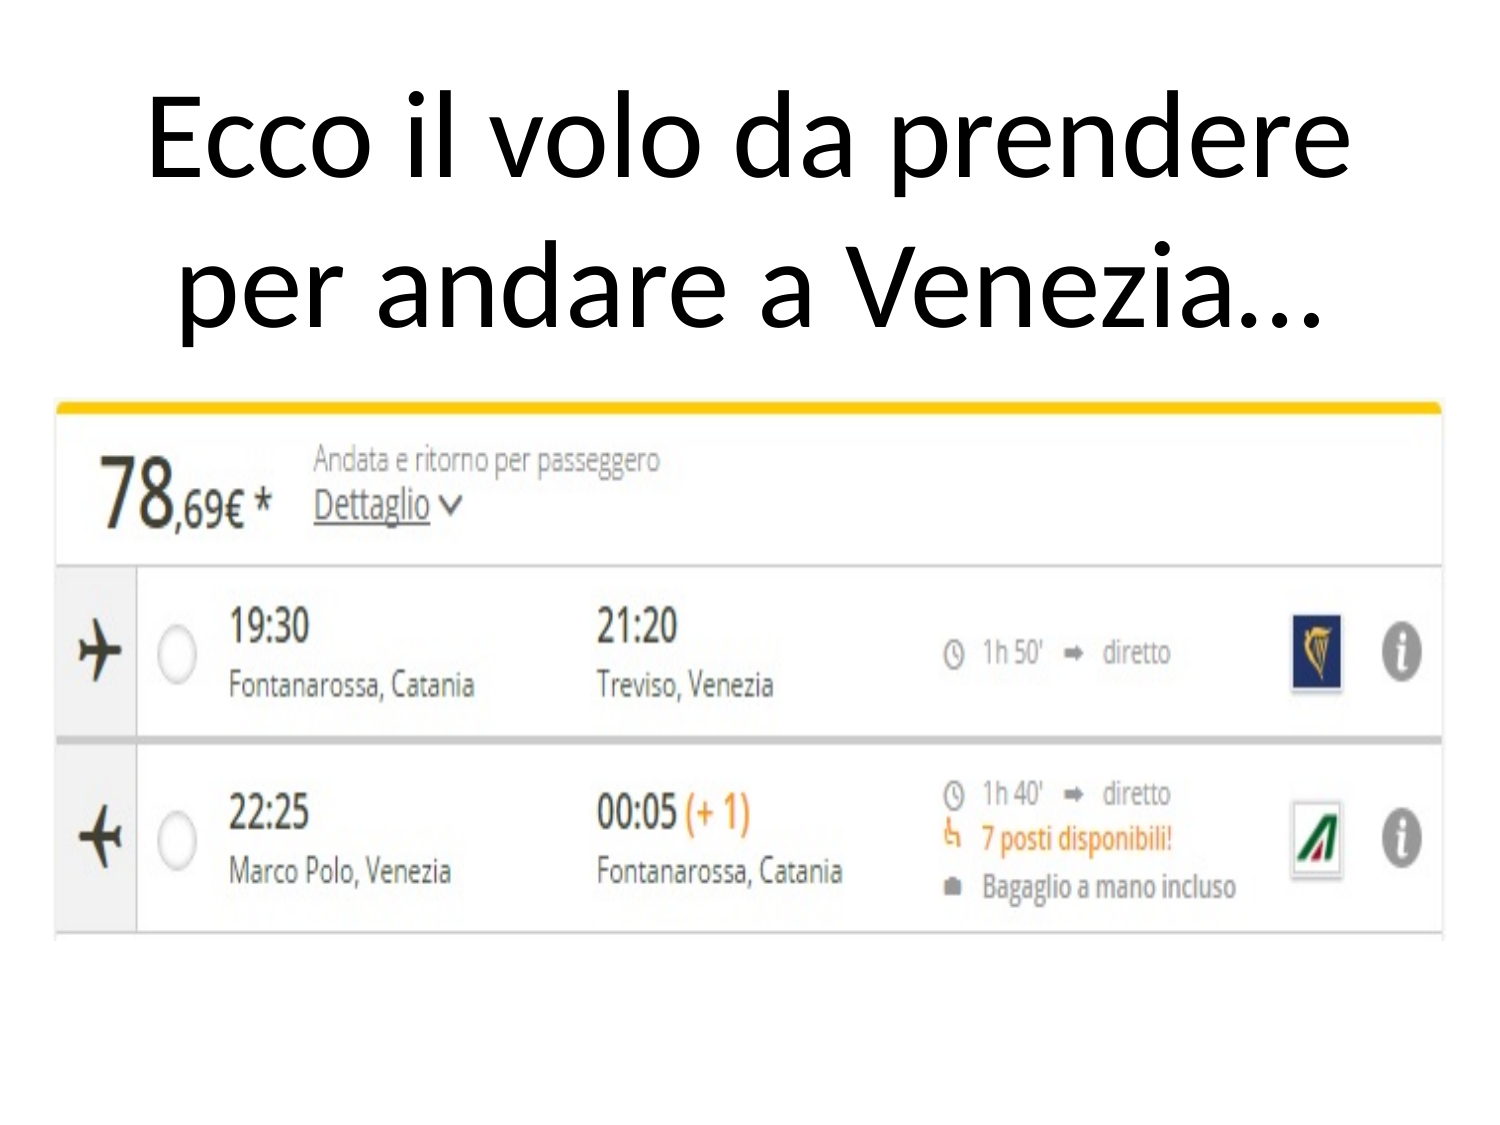

# Ecco il volo da prendere per andare a Venezia…